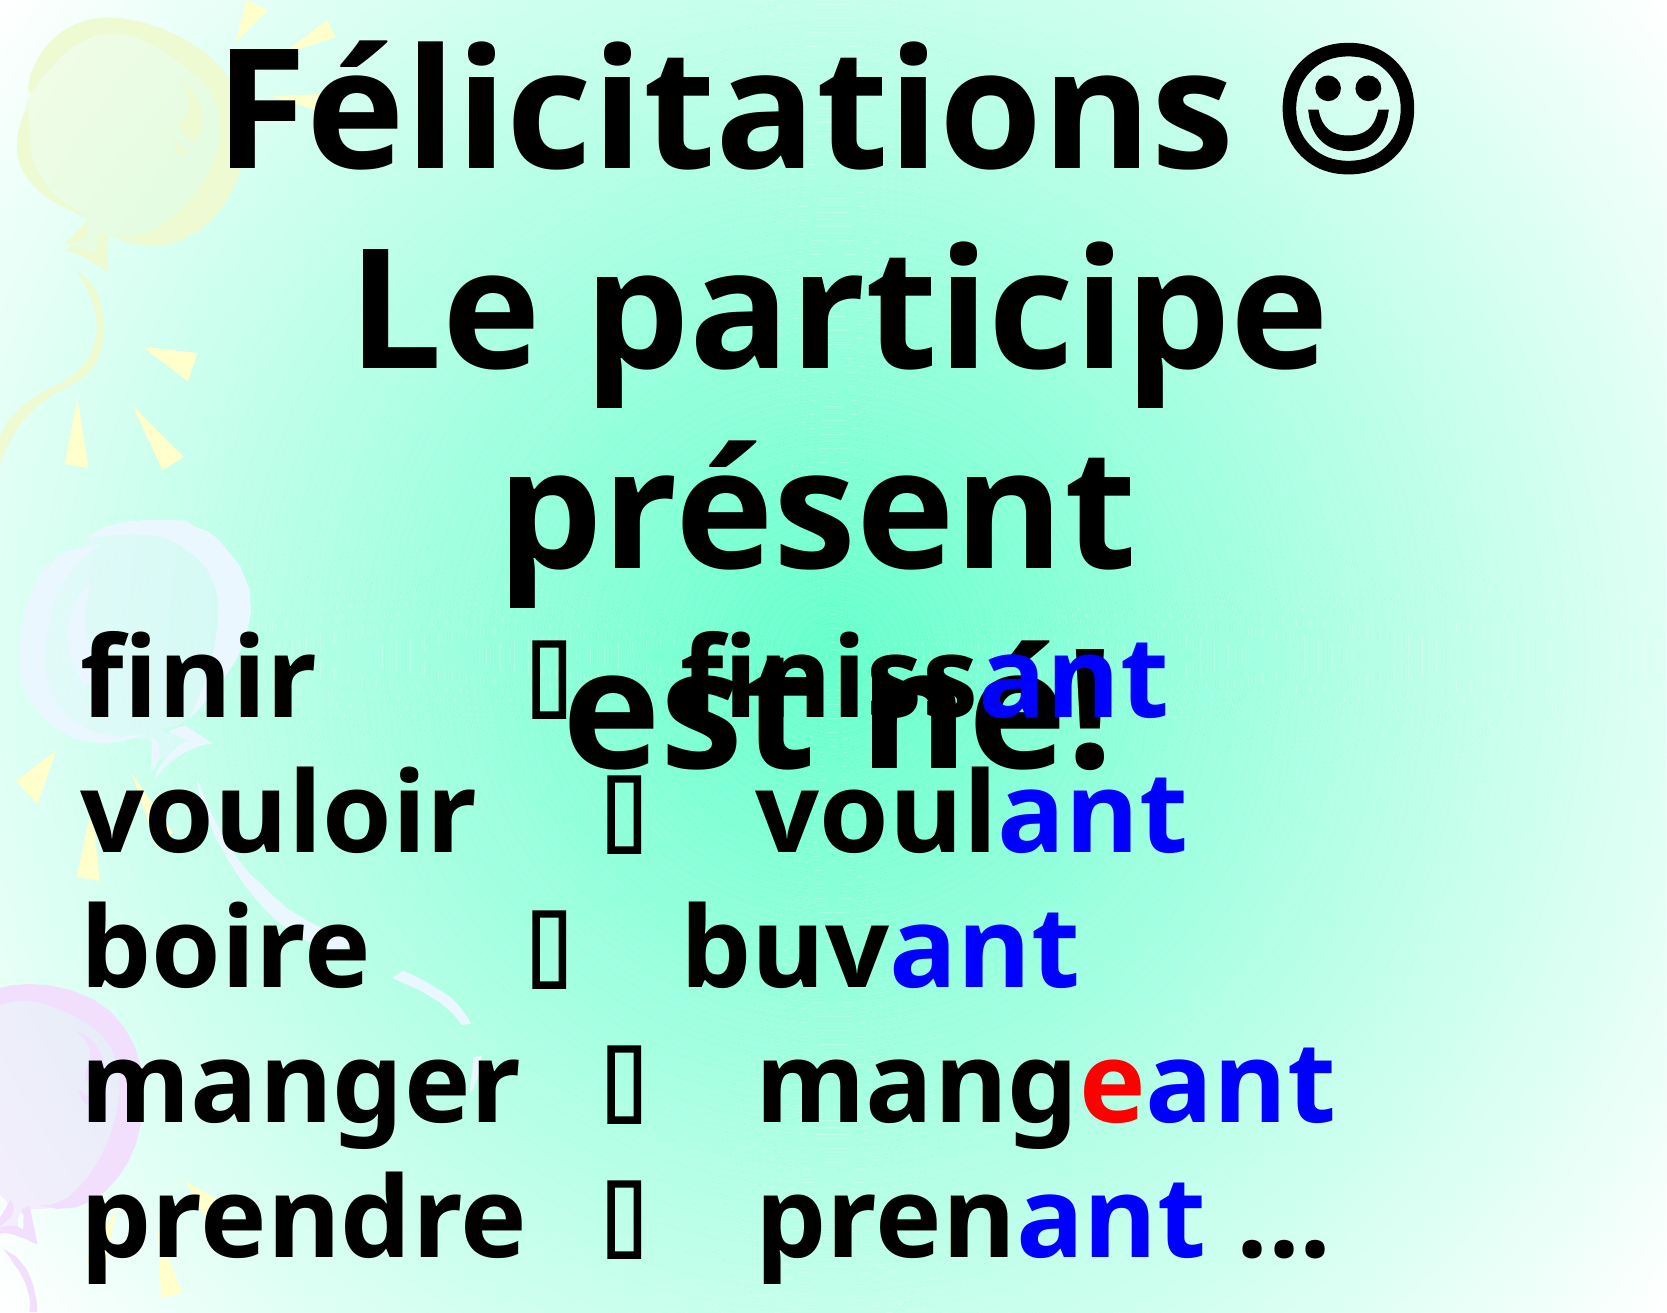

Félicitations 
Le participe présent
est né!
finir 			 		finissant
vouloir		 		voulant
boire			 		buvant
manger				mangeant
prendre 			prenant ...